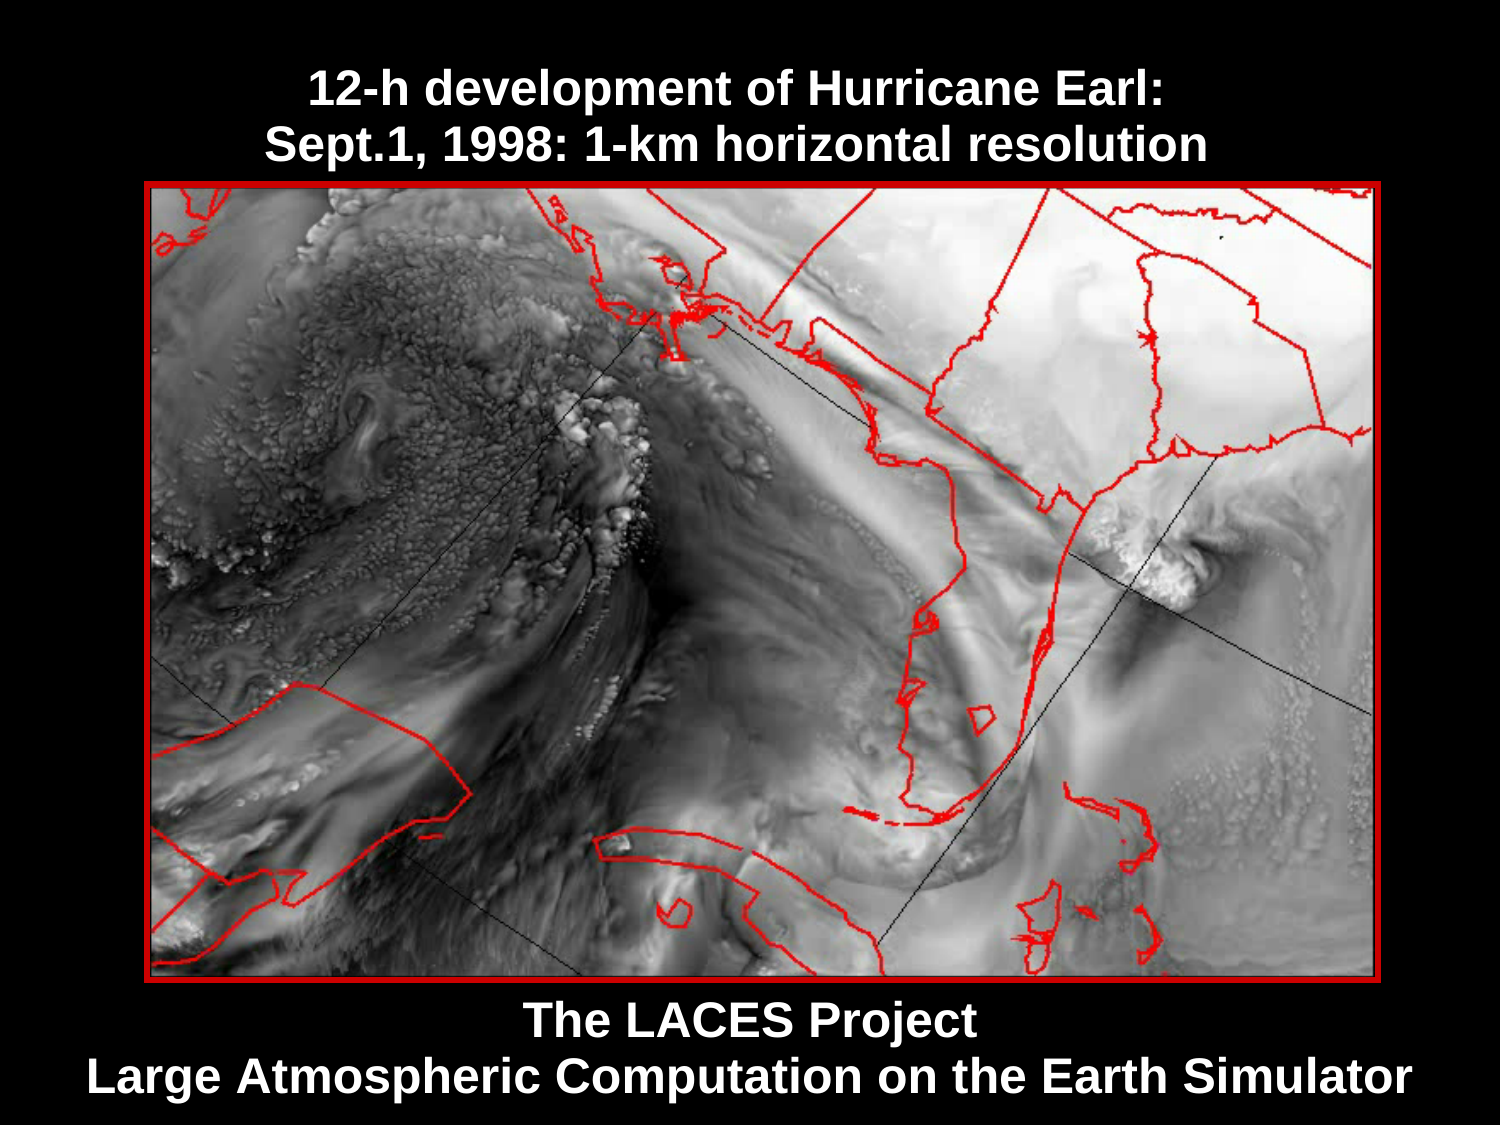

12-h development of Hurricane Earl:
Sept.1, 1998: 1-km horizontal resolution
The LACES Project
Large Atmospheric Computation on the Earth Simulator